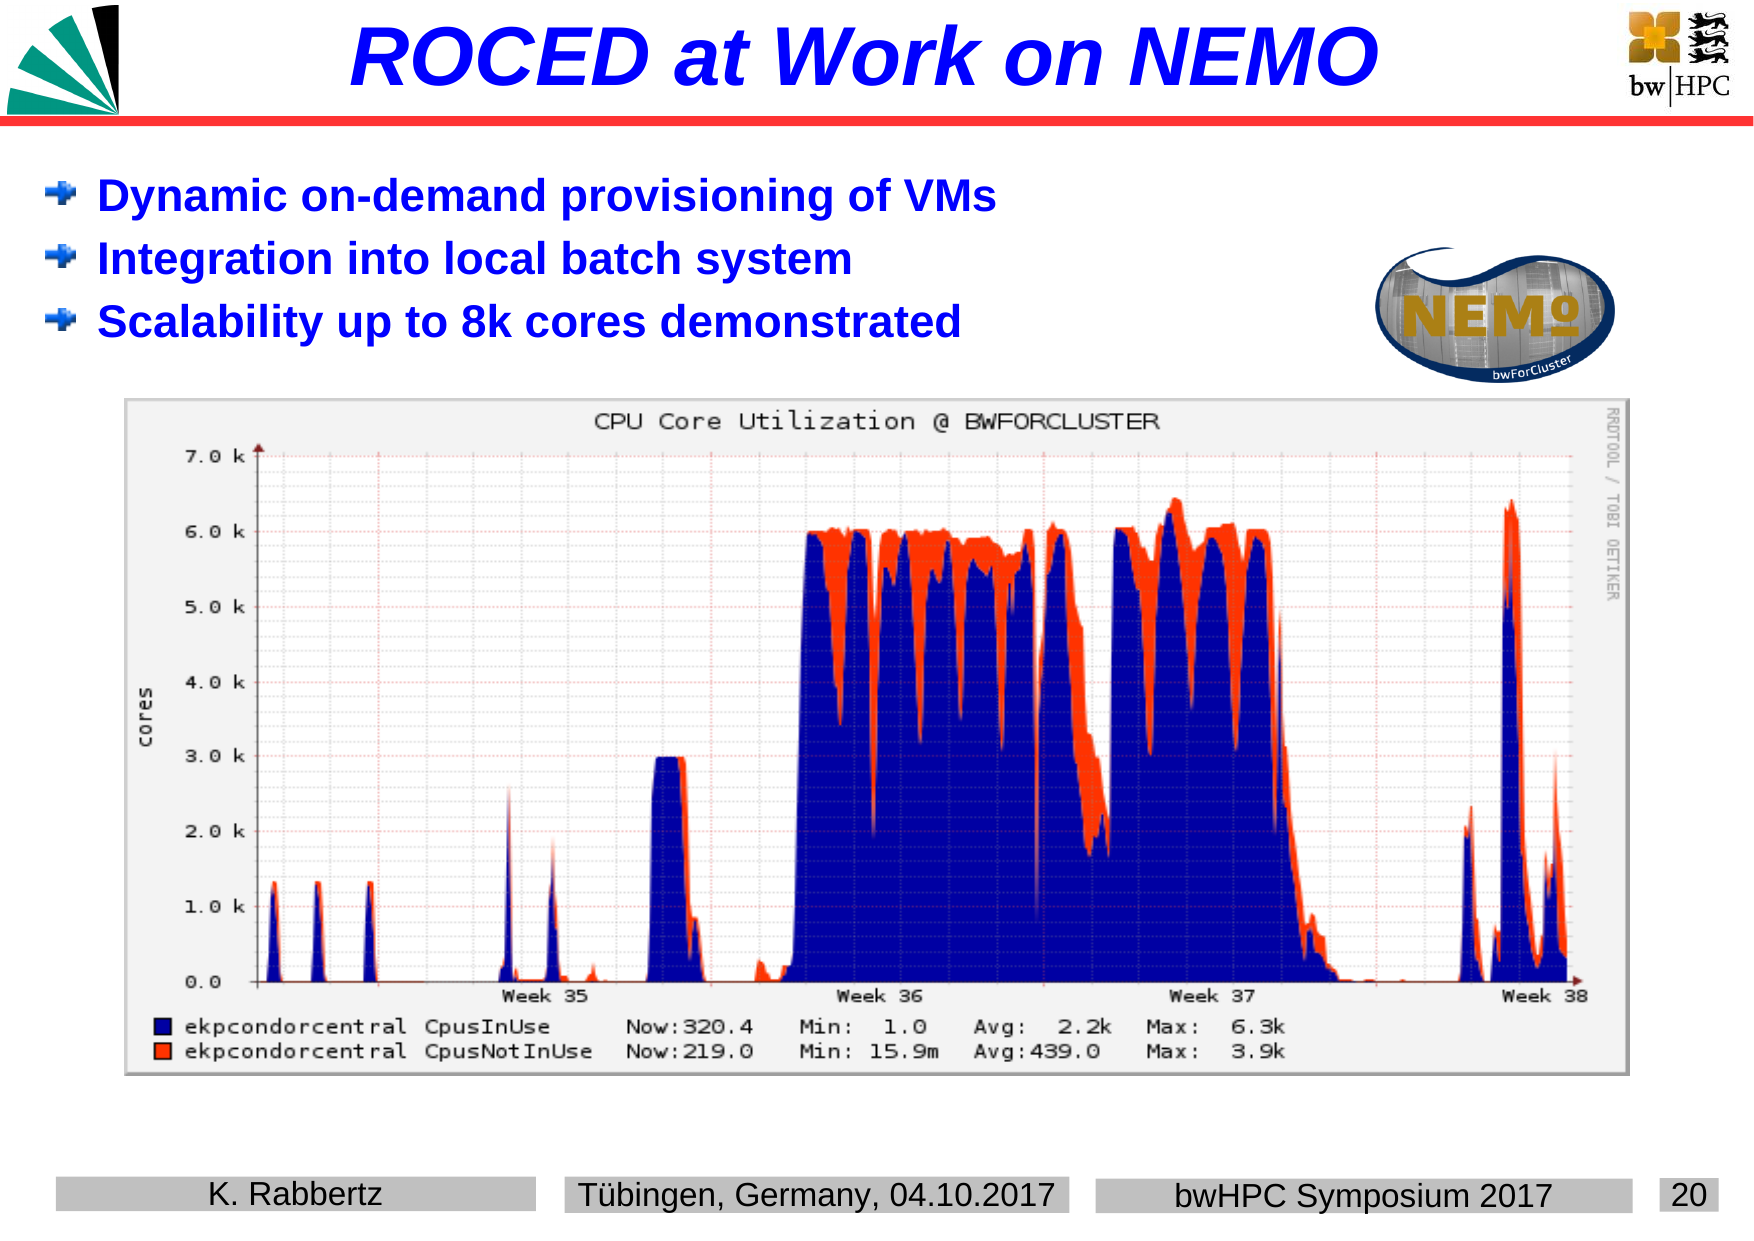

ROCED at Work on NEMO
# Dynamic on-demand provisioning of VMs
Integration into local batch system
Scalability up to 8k cores demonstrated